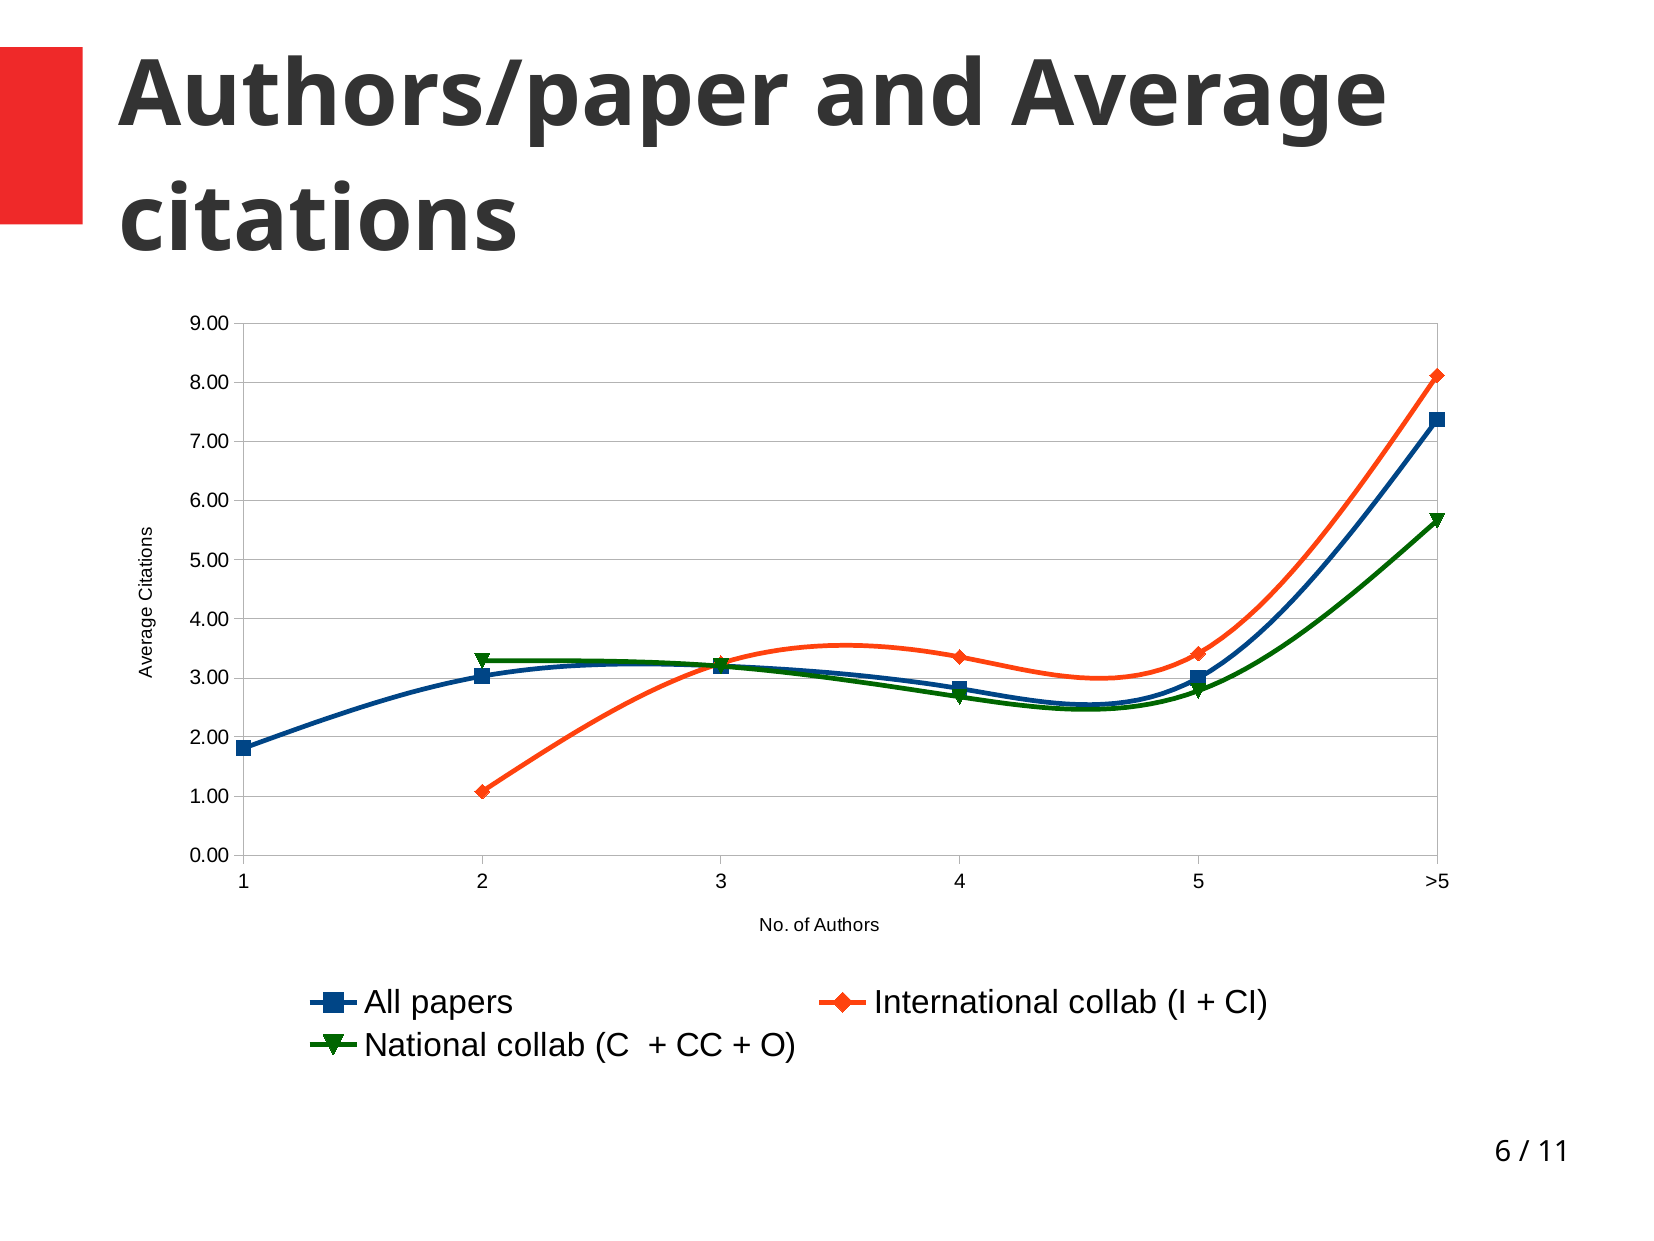

# Authors/paper and Average citations
### Chart
| Category | All papers | International collab (I + CI) | National collab (C + CC + O) |
|---|---|---|---|
| 1 | 1.80952380952381 | None | None |
| 2 | 3.03 | 1.07692307692308 | 3.29 |
| 3 | 3.20338983050847 | 3.25 | 3.2 |
| 4 | 2.82 | 3.35714285714286 | 2.68 |
| 5 | 3.0 | 3.41666666666667 | 2.78260869565217 |
| >5 | 7.3768115942029 | 8.125 | 5.66666666666667 |6